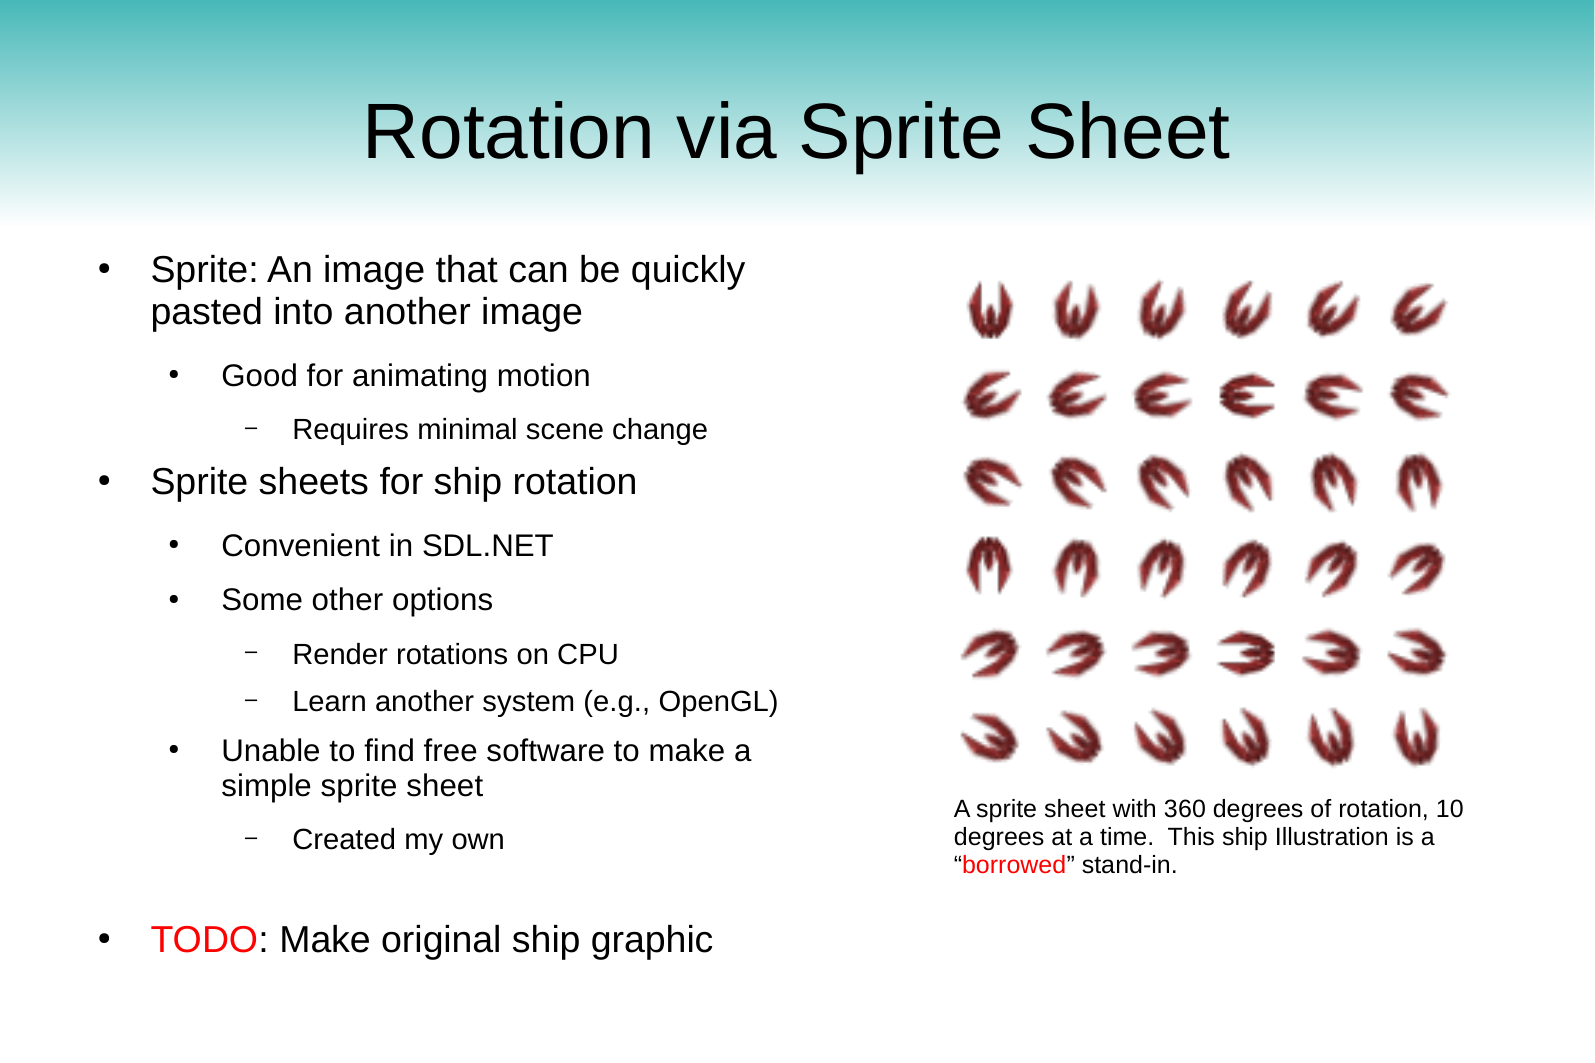

# Rotation via Sprite Sheet
Sprite: An image that can be quickly pasted into another image
Good for animating motion
Requires minimal scene change
Sprite sheets for ship rotation
Convenient in SDL.NET
Some other options
Render rotations on CPU
Learn another system (e.g., OpenGL)
Unable to find free software to make a simple sprite sheet
Created my own
TODO: Make original ship graphic
A sprite sheet with 360 degrees of rotation, 10 degrees at a time. This ship Illustration is a “borrowed” stand-in.